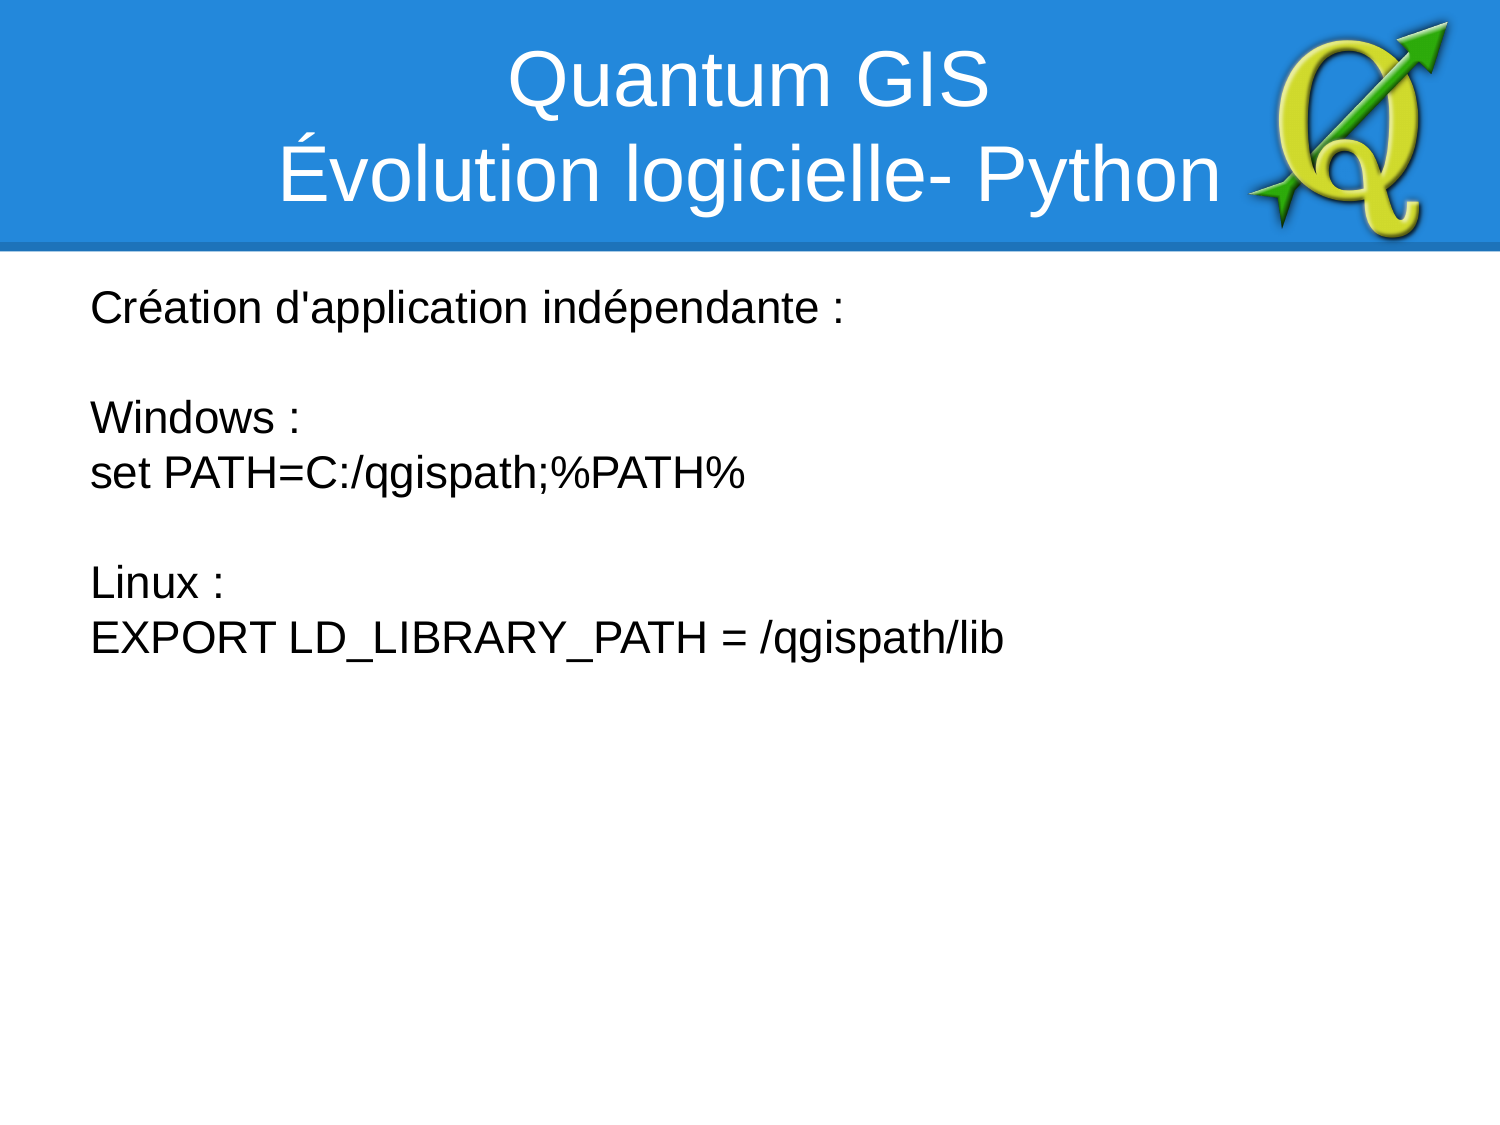

# Quantum GIS Évolution logicielle- Python
Création d'application indépendante :
Windows :
set PATH=C:/qgispath;%PATH%
Linux :
EXPORT LD_LIBRARY_PATH = /qgispath/lib